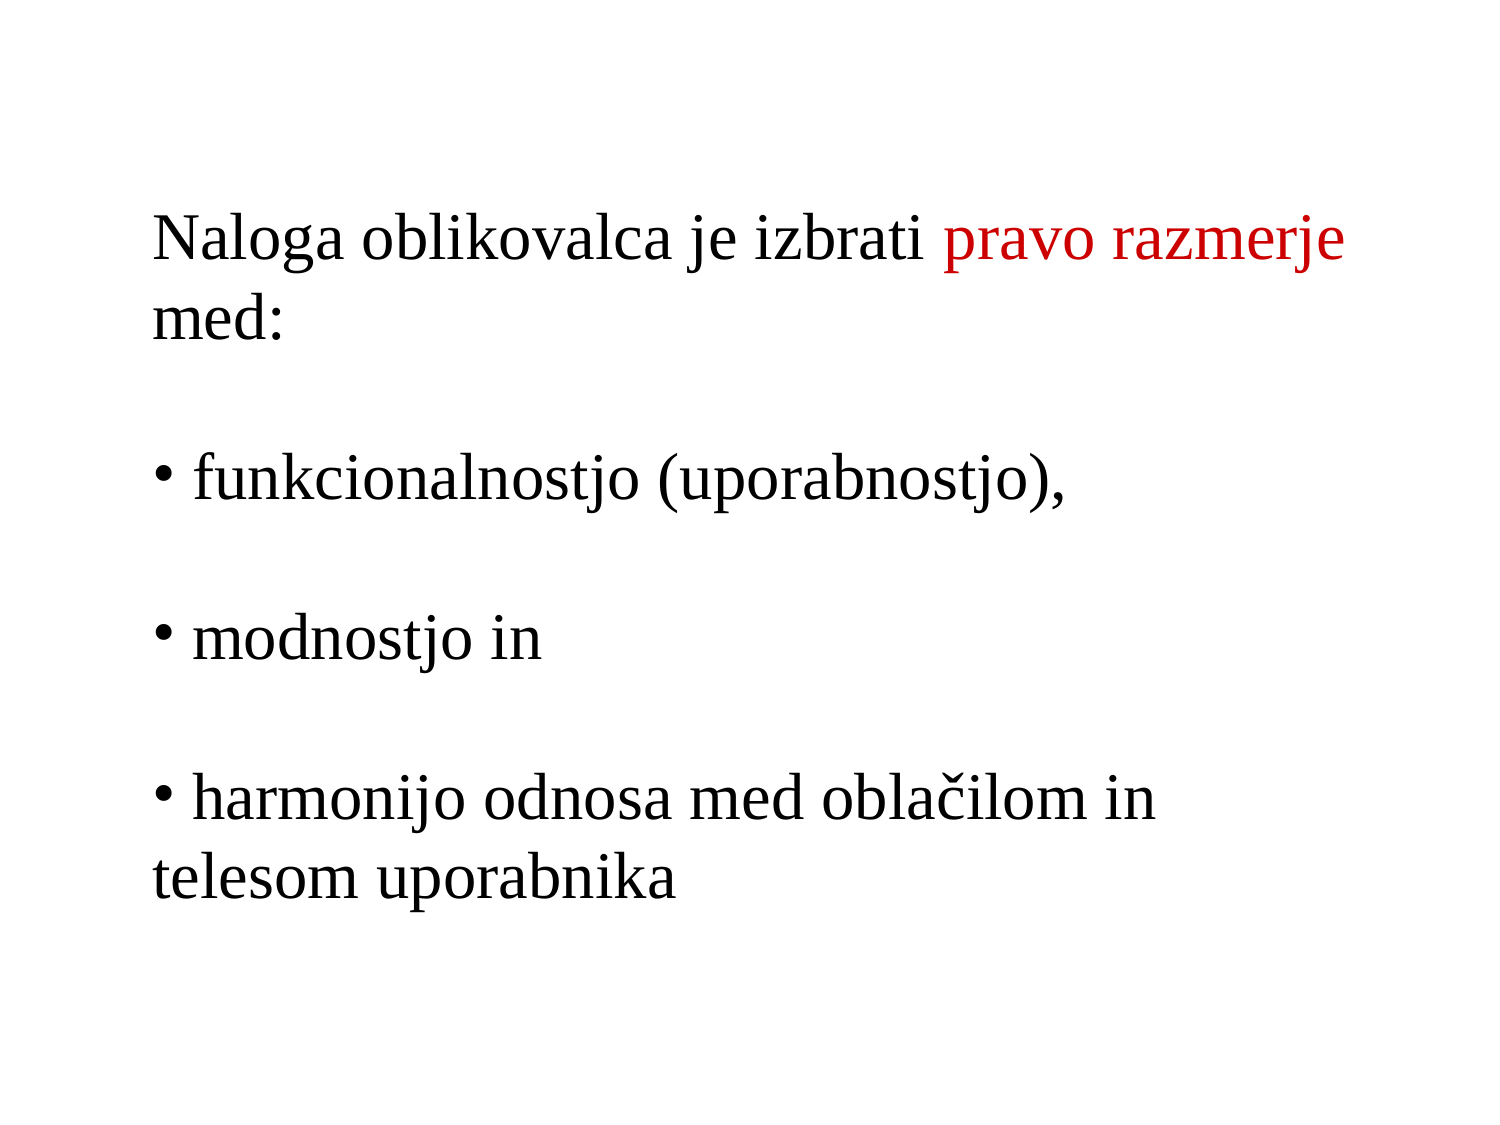

Naloga oblikovalca je izbrati pravo razmerje med:
 funkcionalnostjo (uporabnostjo),
 modnostjo in
 harmonijo odnosa med oblačilom in telesom uporabnika